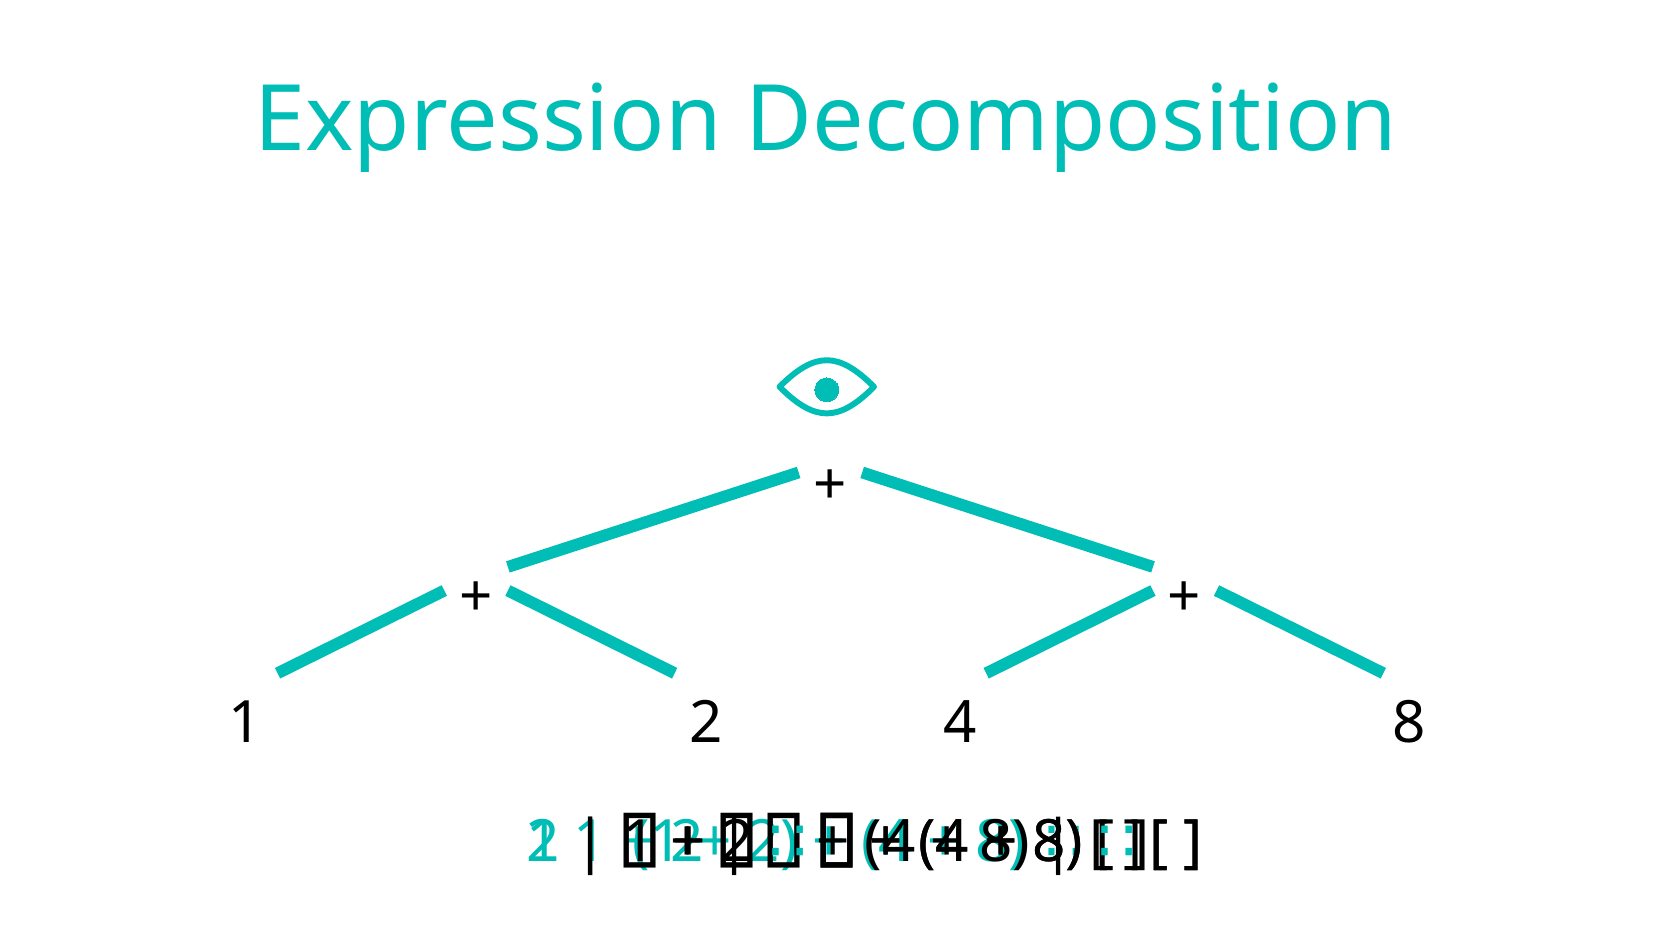

# Expression Decomposition
+
+
+
1
2
4
8
1 | ⎕ + 2 ∷ ⎕ + (4 + 8) ∷ [ ]
2 | 1 + ⎕ ∷ ⎕ + (4 + 8) ∷ [ ]
1 + 2 | ⎕ + (4 + 8) ∷ [ ]
(1 + 2) + (4 + 8) | [ ]